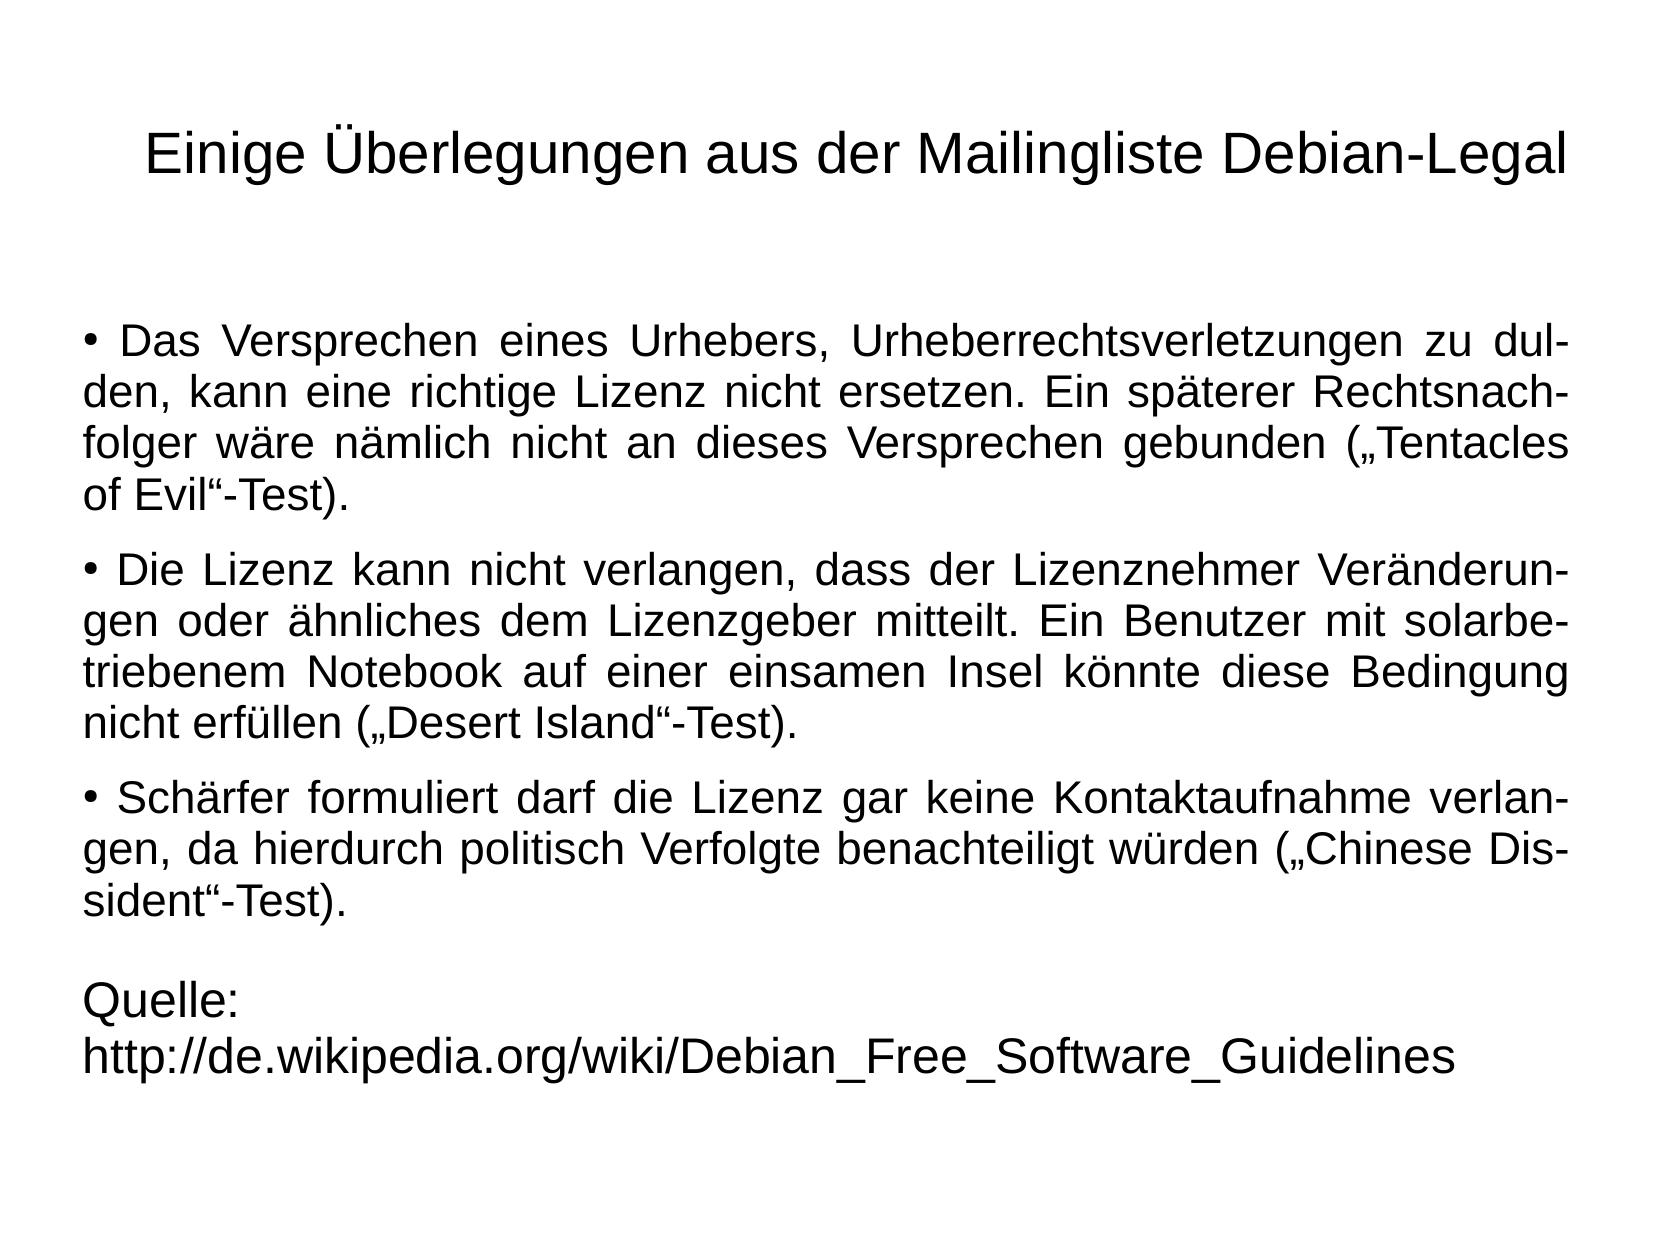

# Einige Überlegungen aus der Mailingliste Debian-Legal
 Das Versprechen eines Urhebers, Urheberrechtsverletzungen zu dul-den, kann eine richtige Lizenz nicht ersetzen. Ein späterer Rechtsnach-folger wäre nämlich nicht an dieses Versprechen gebunden („Tentacles of Evil“-Test).
 Die Lizenz kann nicht verlangen, dass der Lizenznehmer Veränderun-gen oder ähnliches dem Lizenzgeber mitteilt. Ein Benutzer mit solarbe-triebenem Notebook auf einer einsamen Insel könnte diese Bedingung nicht erfüllen („Desert Island“-Test).
 Schärfer formuliert darf die Lizenz gar keine Kontaktaufnahme verlan-gen, da hierdurch politisch Verfolgte benachteiligt würden („Chinese Dis-sident“-Test).
Quelle: http://de.wikipedia.org/wiki/Debian_Free_Software_Guidelines